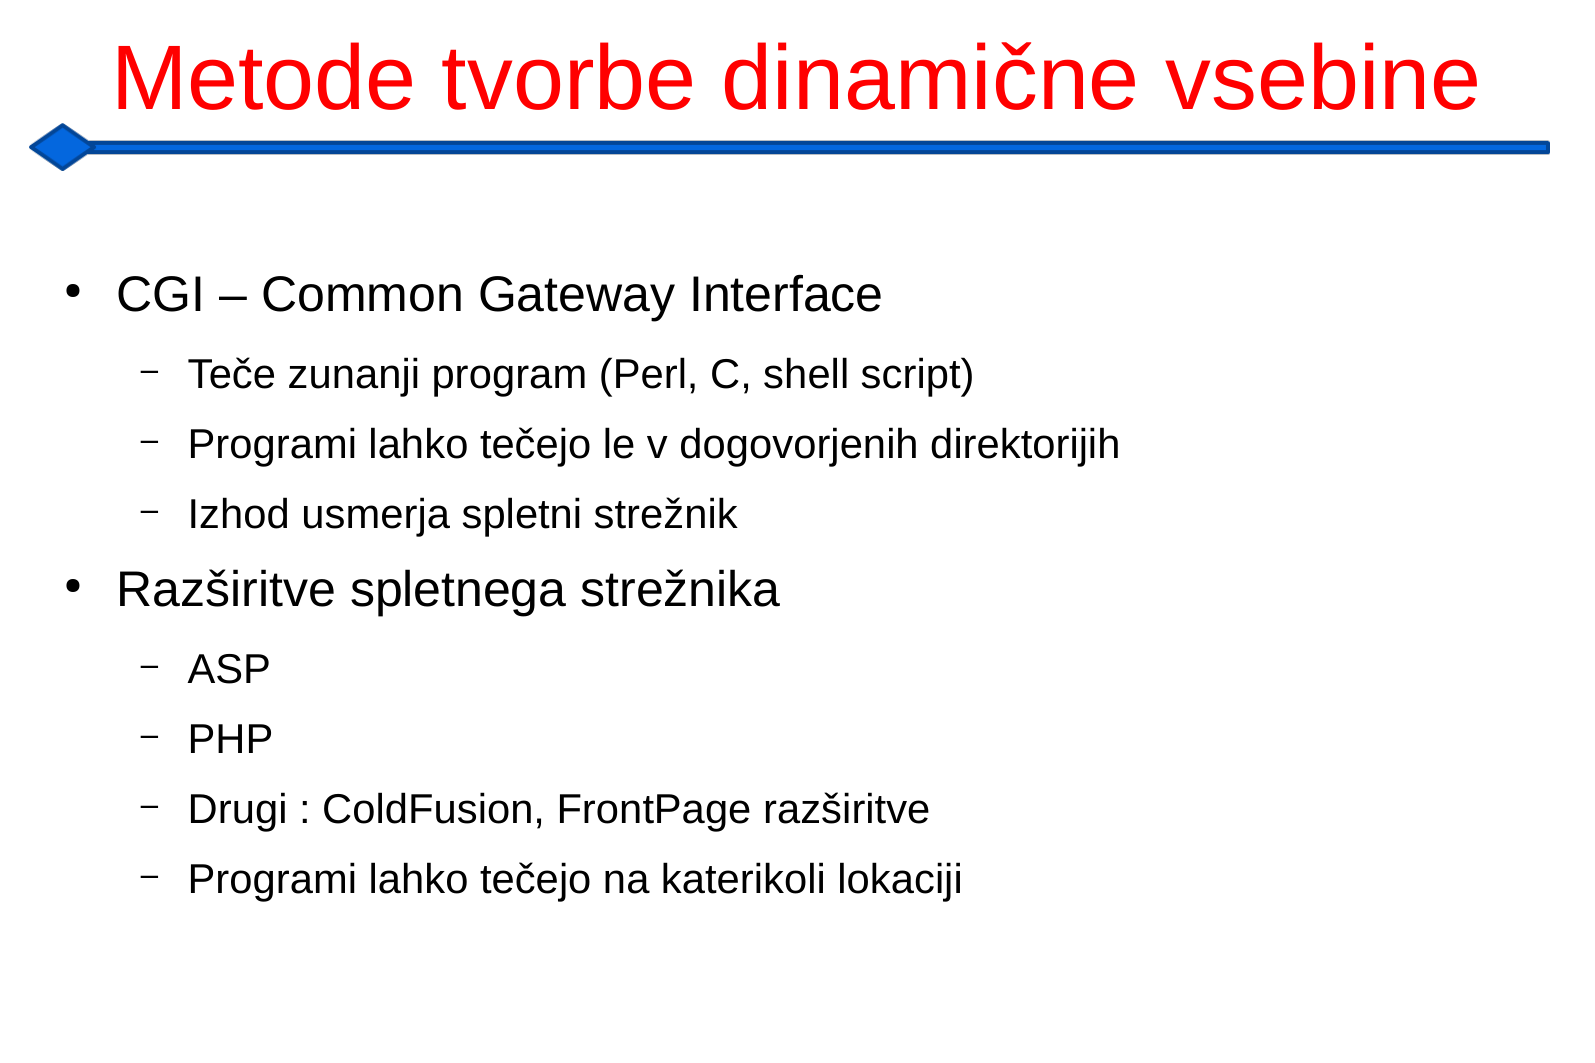

# Metode tvorbe dinamične vsebine
CGI – Common Gateway Interface
Teče zunanji program (Perl, C, shell script)
Programi lahko tečejo le v dogovorjenih direktorijih
Izhod usmerja spletni strežnik
Razširitve spletnega strežnika
ASP
PHP
Drugi : ColdFusion, FrontPage razširitve
Programi lahko tečejo na katerikoli lokaciji